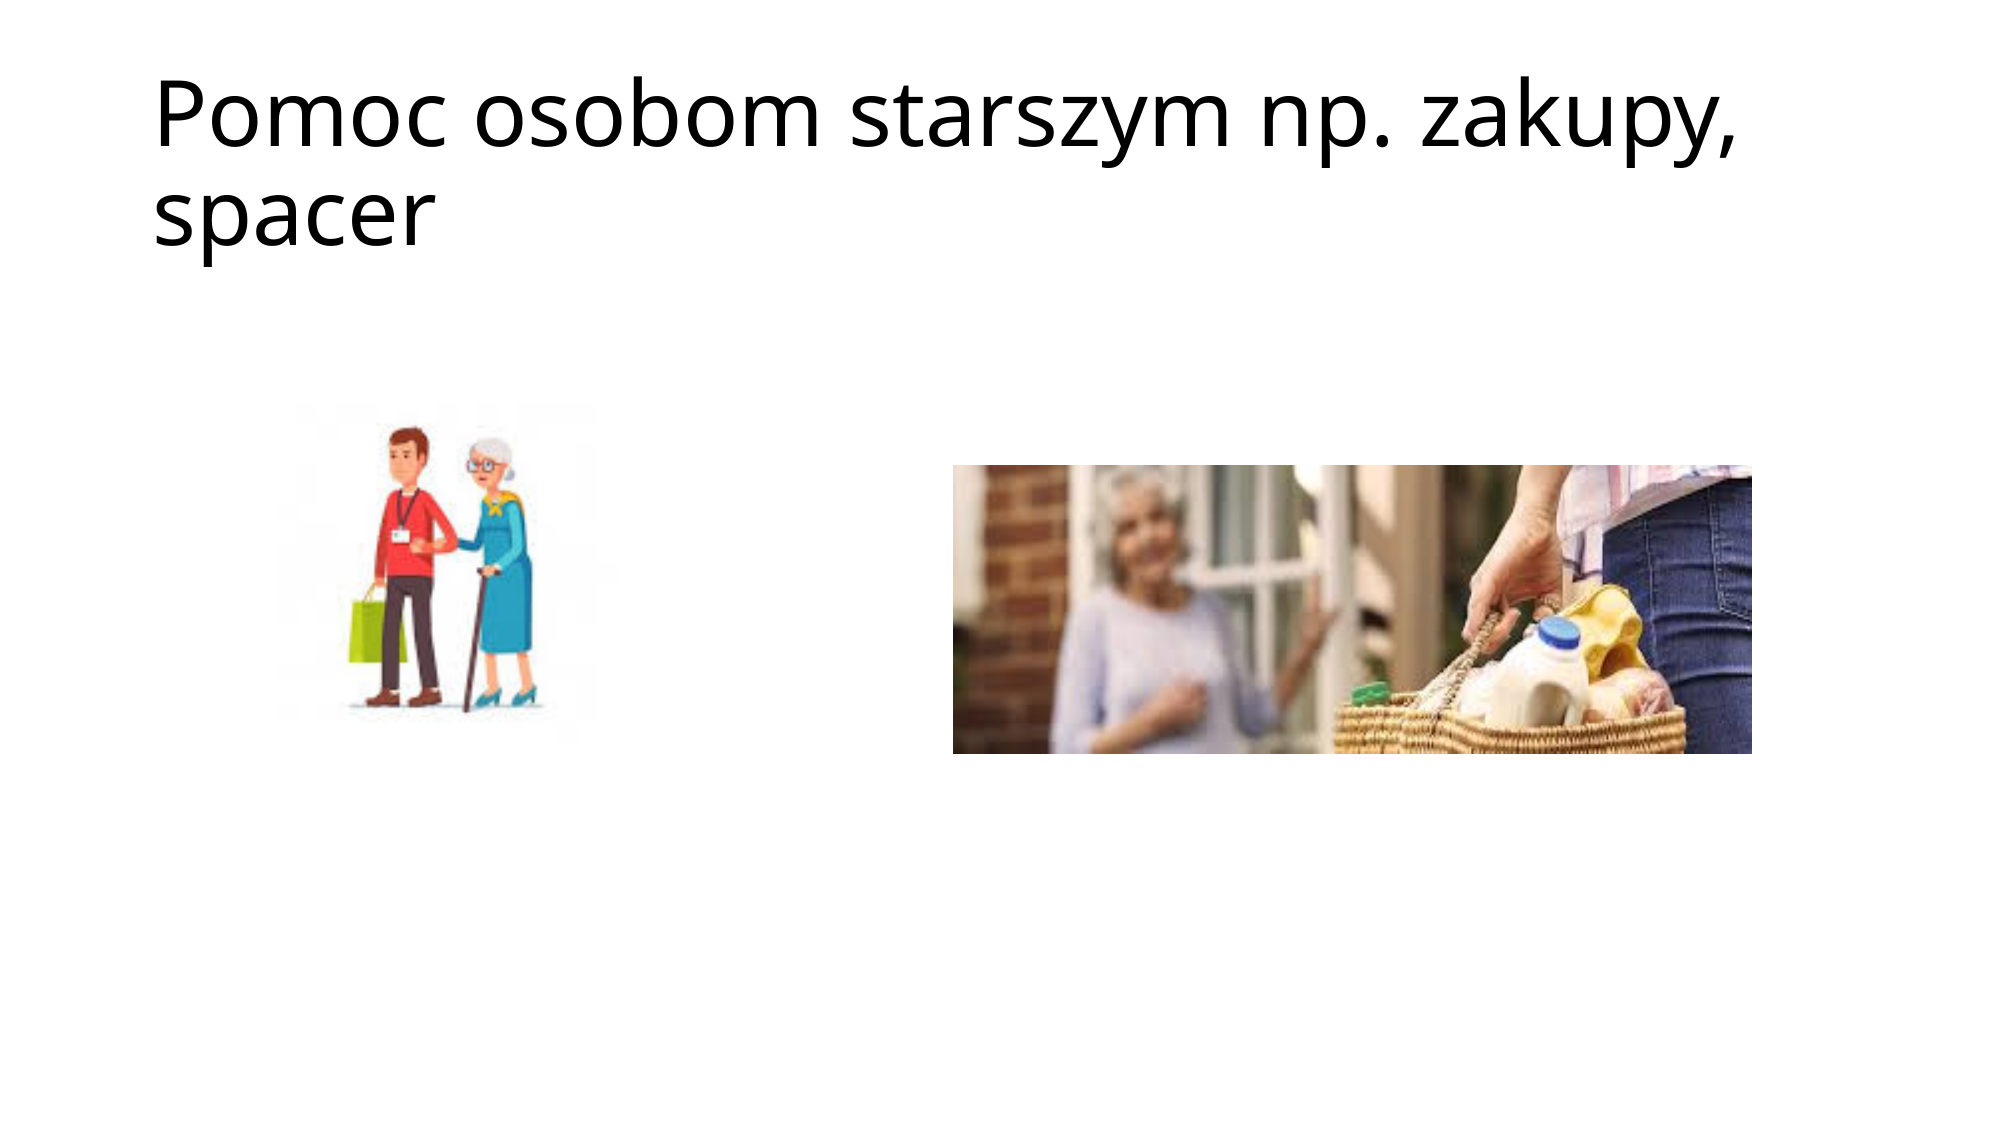

# Pomoc osobom starszym np. zakupy, spacer